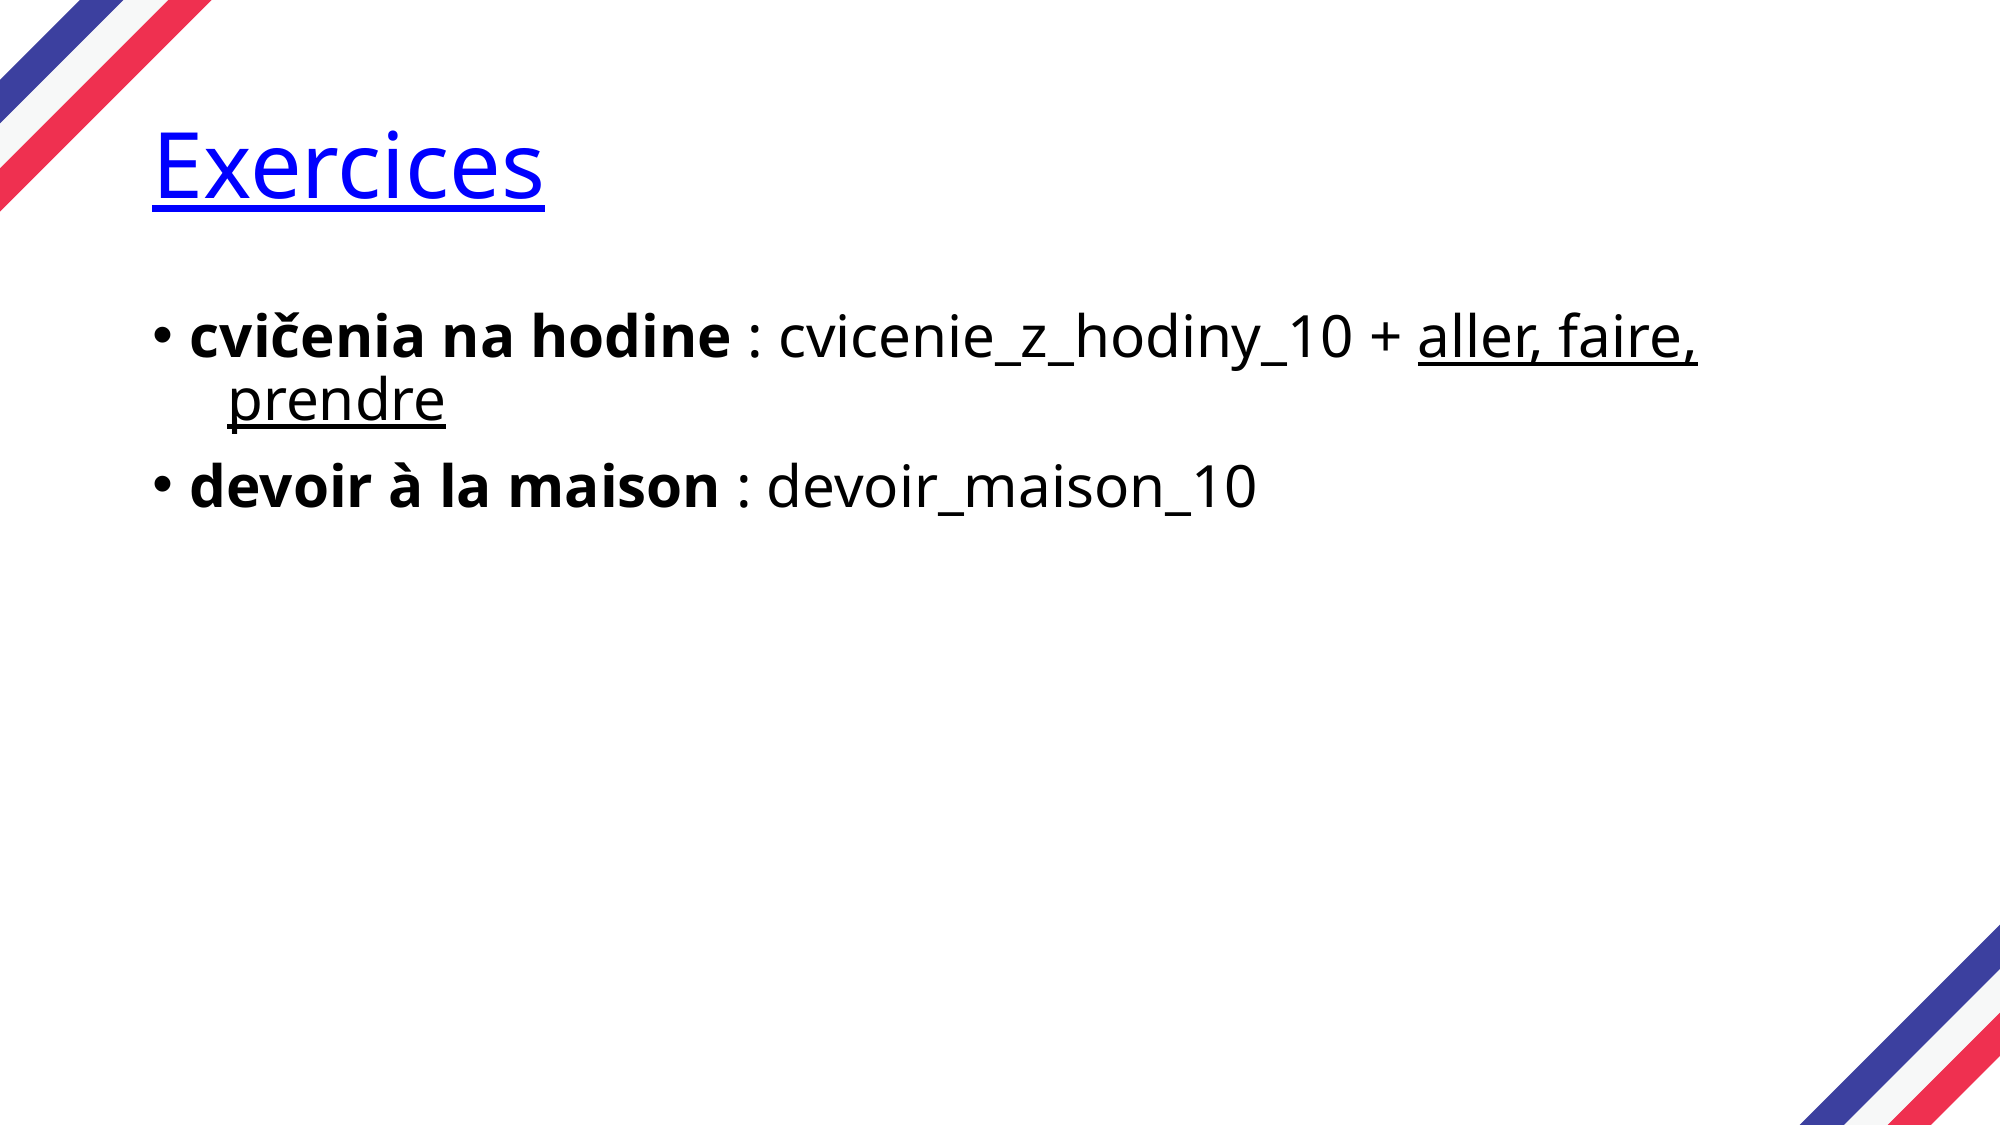

# Exercices
cvičenia na hodine : cvicenie_z_hodiny_10 + aller, faire, prendre
devoir à la maison : devoir_maison_10